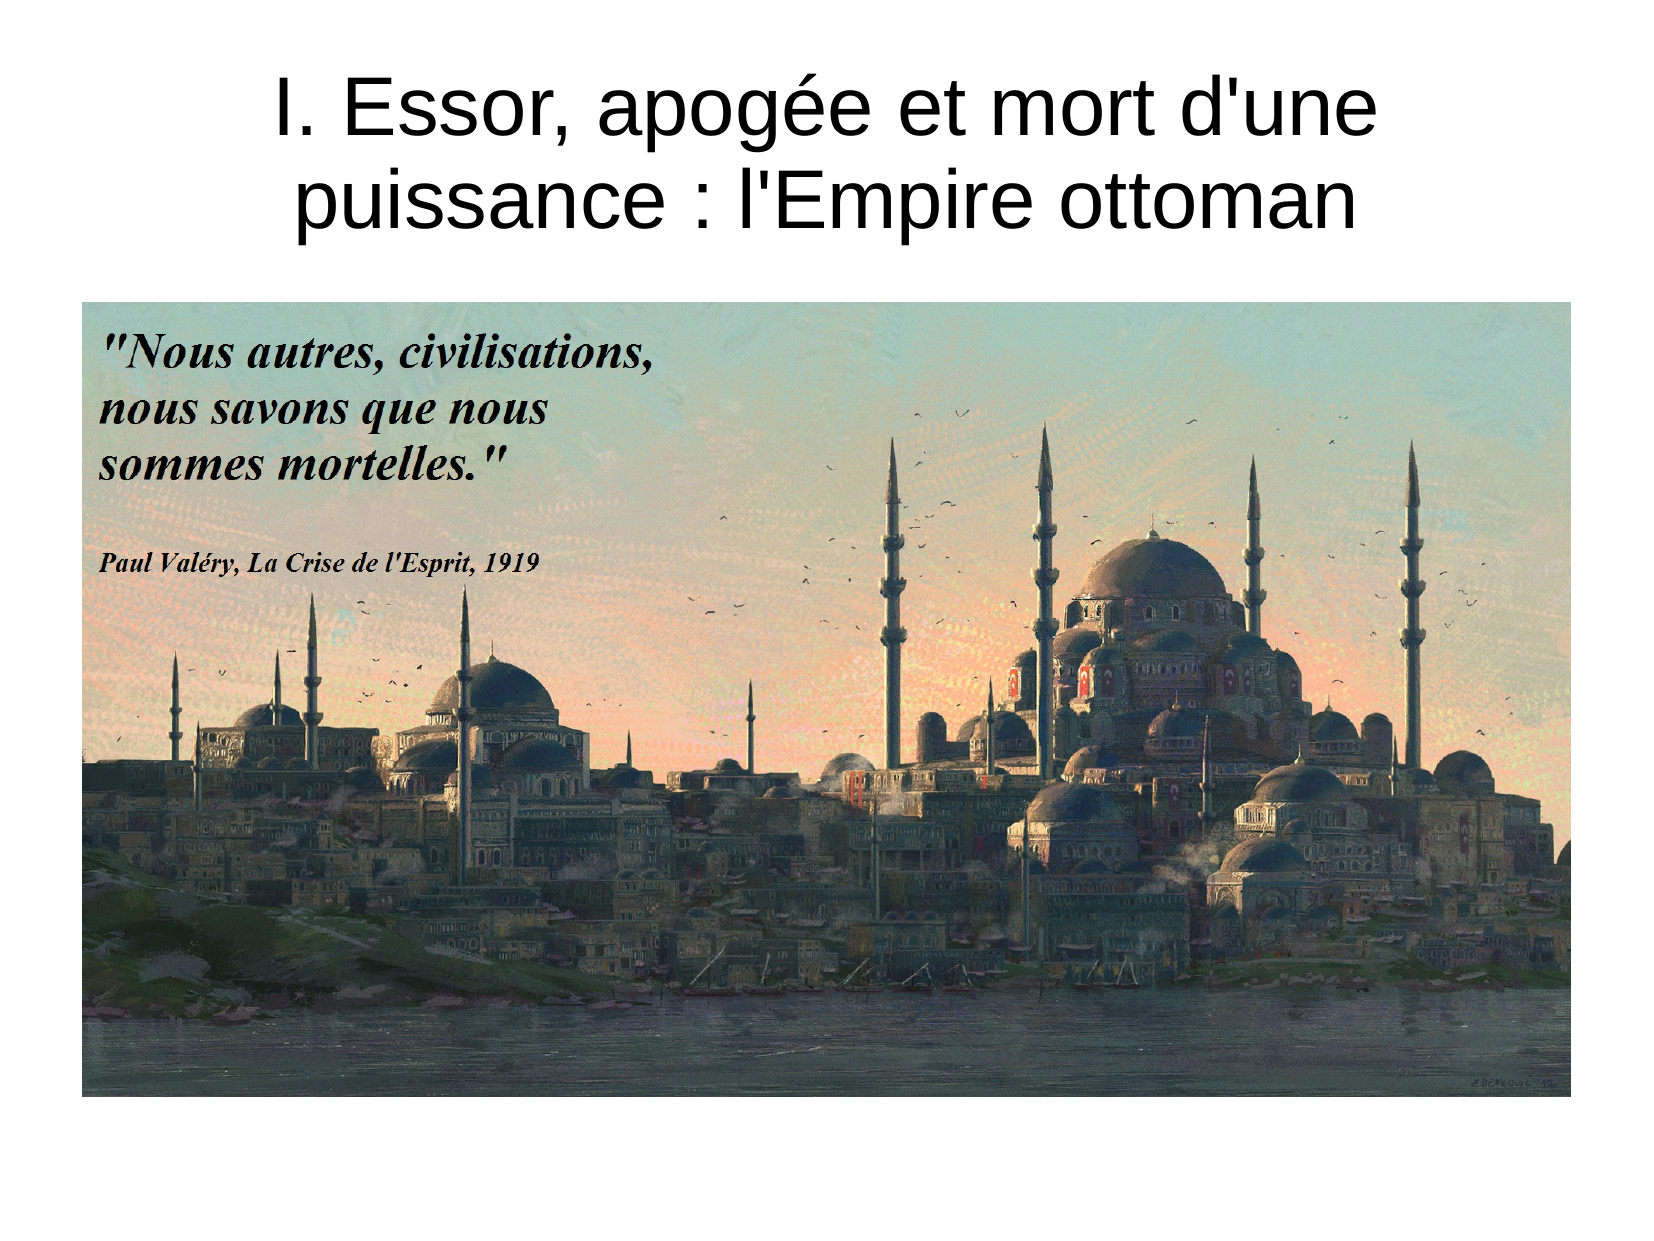

# I. Essor, apogée et mort d'une puissance : l'Empire ottoman